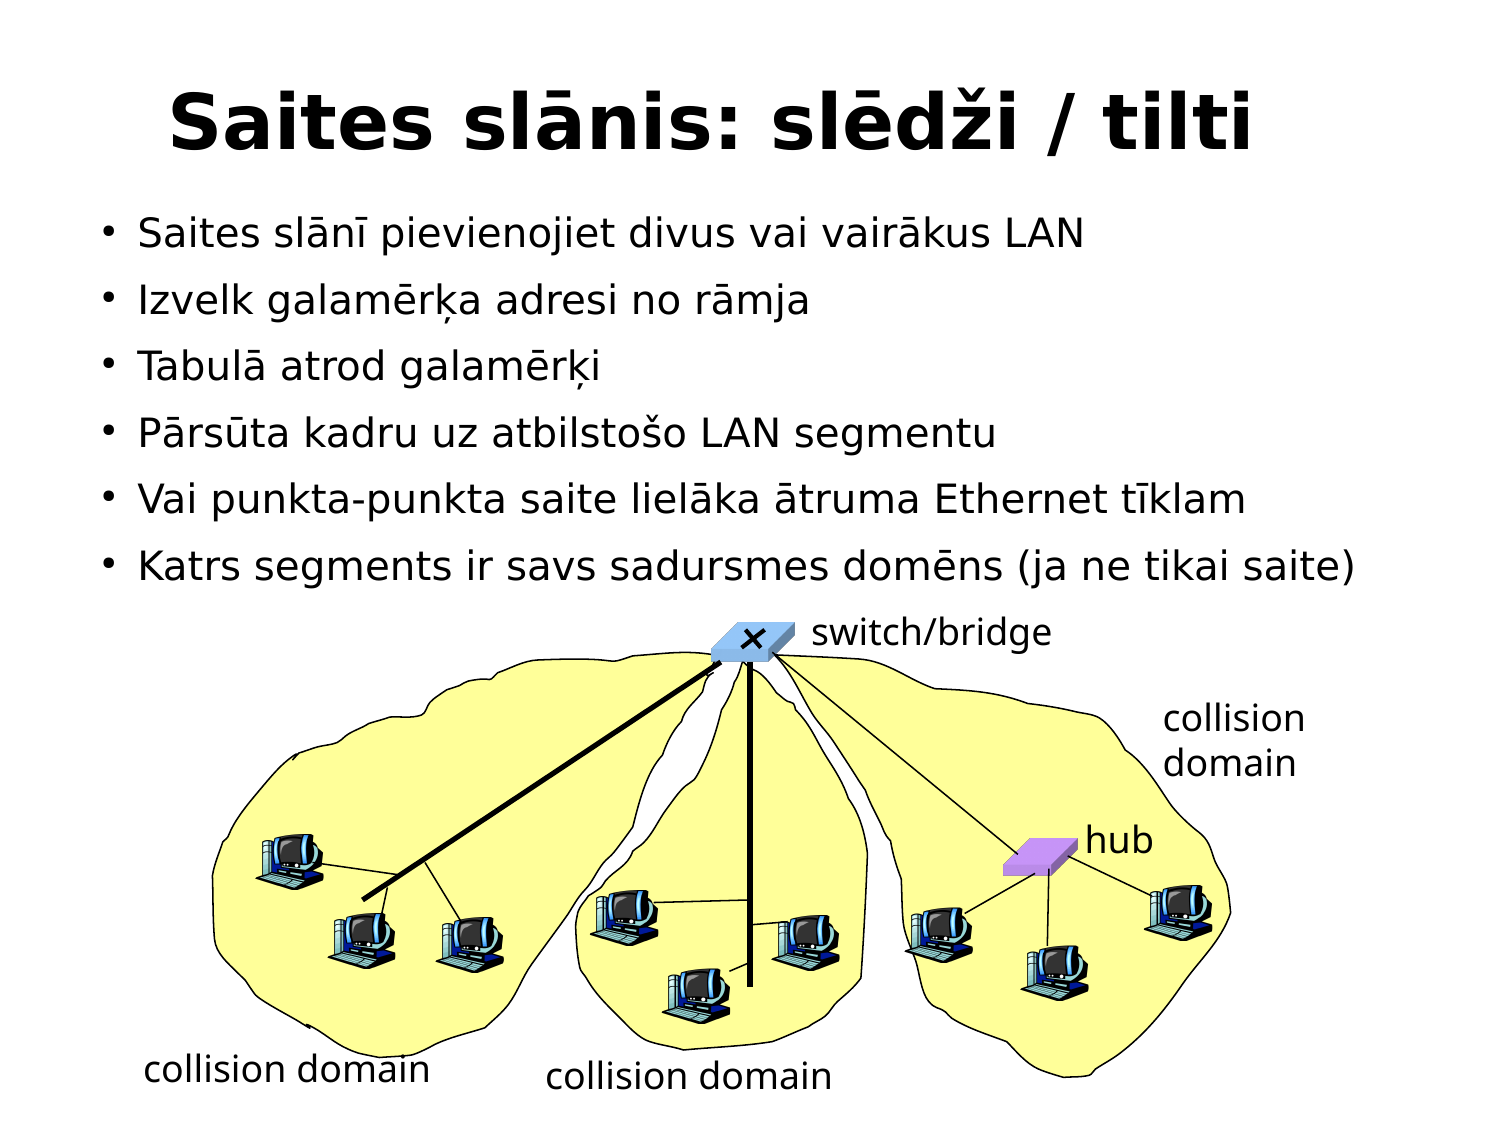

# Saites slānis: slēdži / tilti
Saites slānī pievienojiet divus vai vairākus LAN
Izvelk galamērķa adresi no rāmja
Tabulā atrod galamērķi
Pārsūta kadru uz atbilstošo LAN segmentu
Vai punkta-punkta saite lielāka ātruma Ethernet tīklam
Katrs segments ir savs sadursmes domēns (ja ne tikai saite)
switch/bridge
collision
domain
hub
collision domain
collision domain